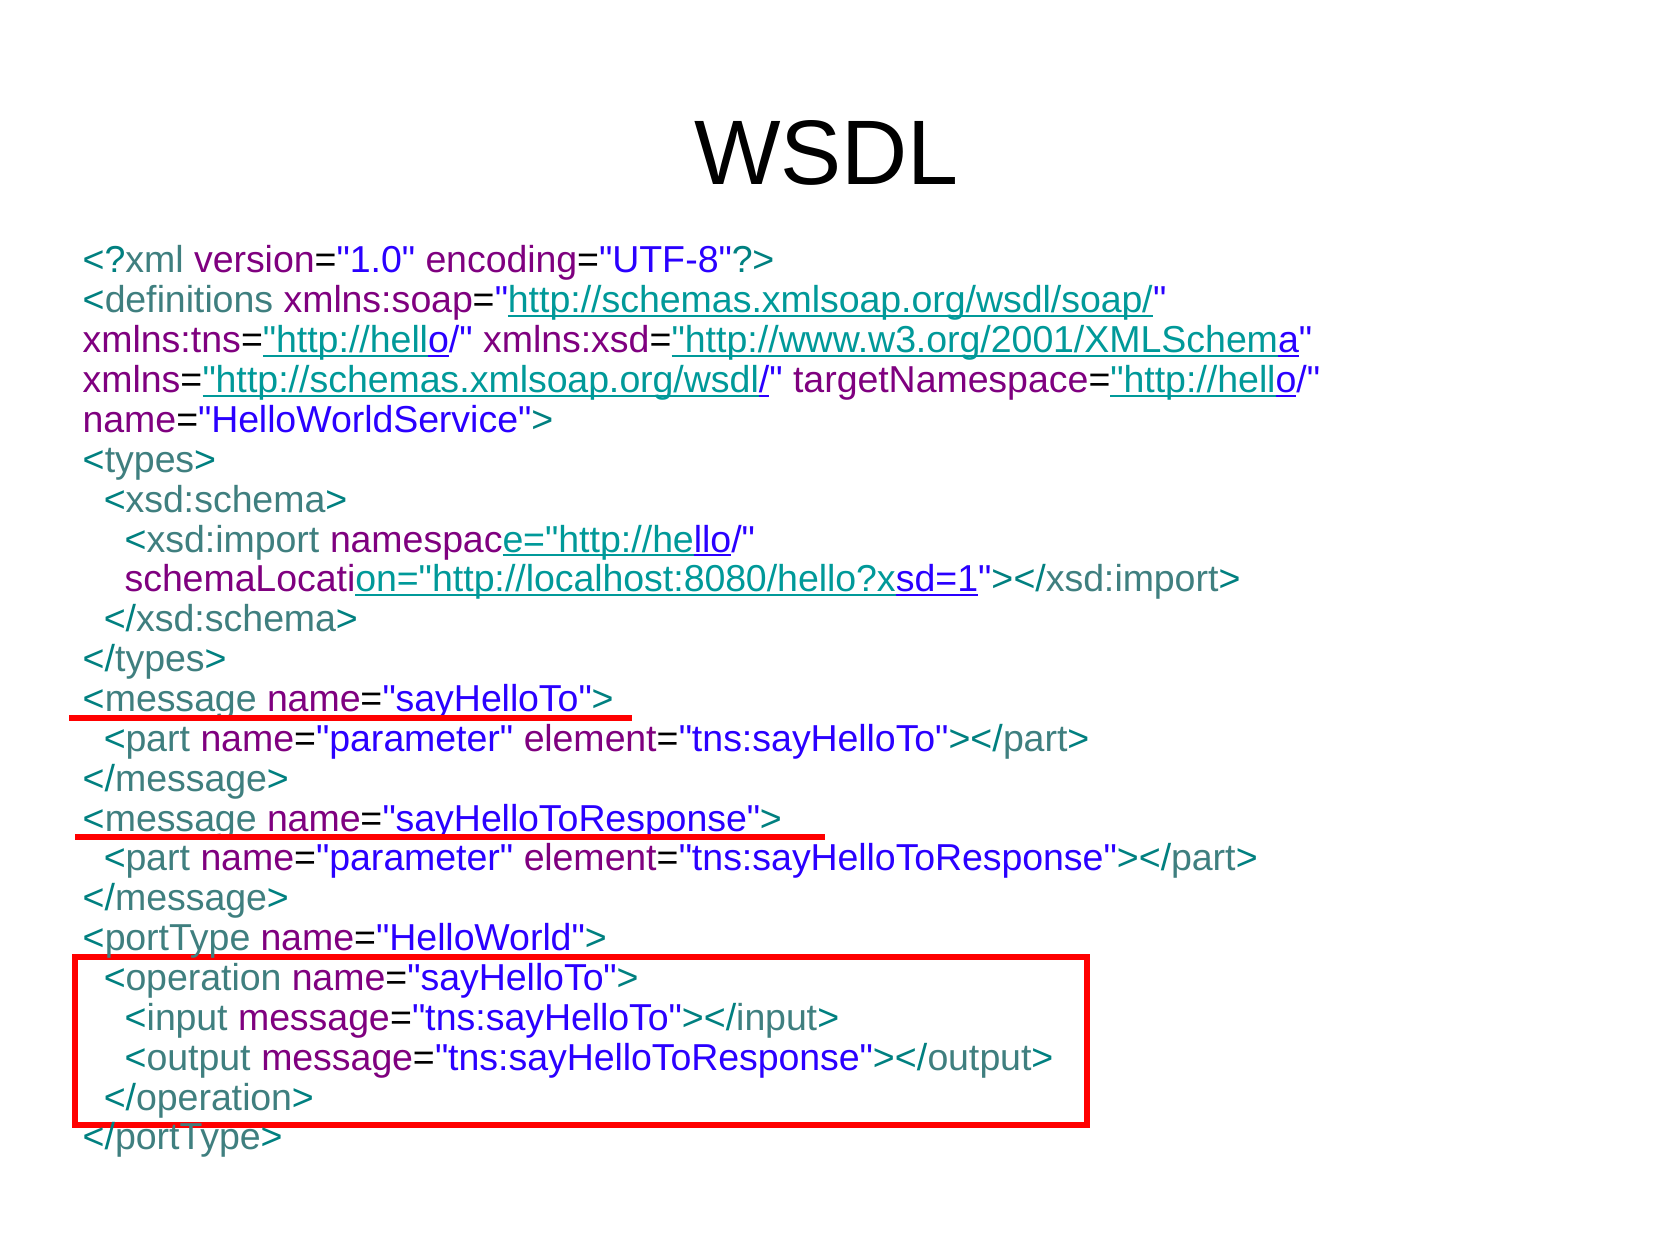

# WSDL
<?xml version="1.0" encoding="UTF-8"?>
<definitions xmlns:soap="http://schemas.xmlsoap.org/wsdl/soap/"
xmlns:tns="http://hello/" xmlns:xsd="http://www.w3.org/2001/XMLSchema"
xmlns="http://schemas.xmlsoap.org/wsdl/" targetNamespace="http://hello/"
name="HelloWorldService">
<types>
 <xsd:schema>
 <xsd:import namespace="http://hello/"
 schemaLocation="http://localhost:8080/hello?xsd=1"></xsd:import>
 </xsd:schema>
</types>
<message name="sayHelloTo">
 <part name="parameter" element="tns:sayHelloTo"></part>
</message>
<message name="sayHelloToResponse">
 <part name="parameter" element="tns:sayHelloToResponse"></part>
</message>
<portType name="HelloWorld">
 <operation name="sayHelloTo">
 <input message="tns:sayHelloTo"></input>
 <output message="tns:sayHelloToResponse"></output>
 </operation>
</portType>